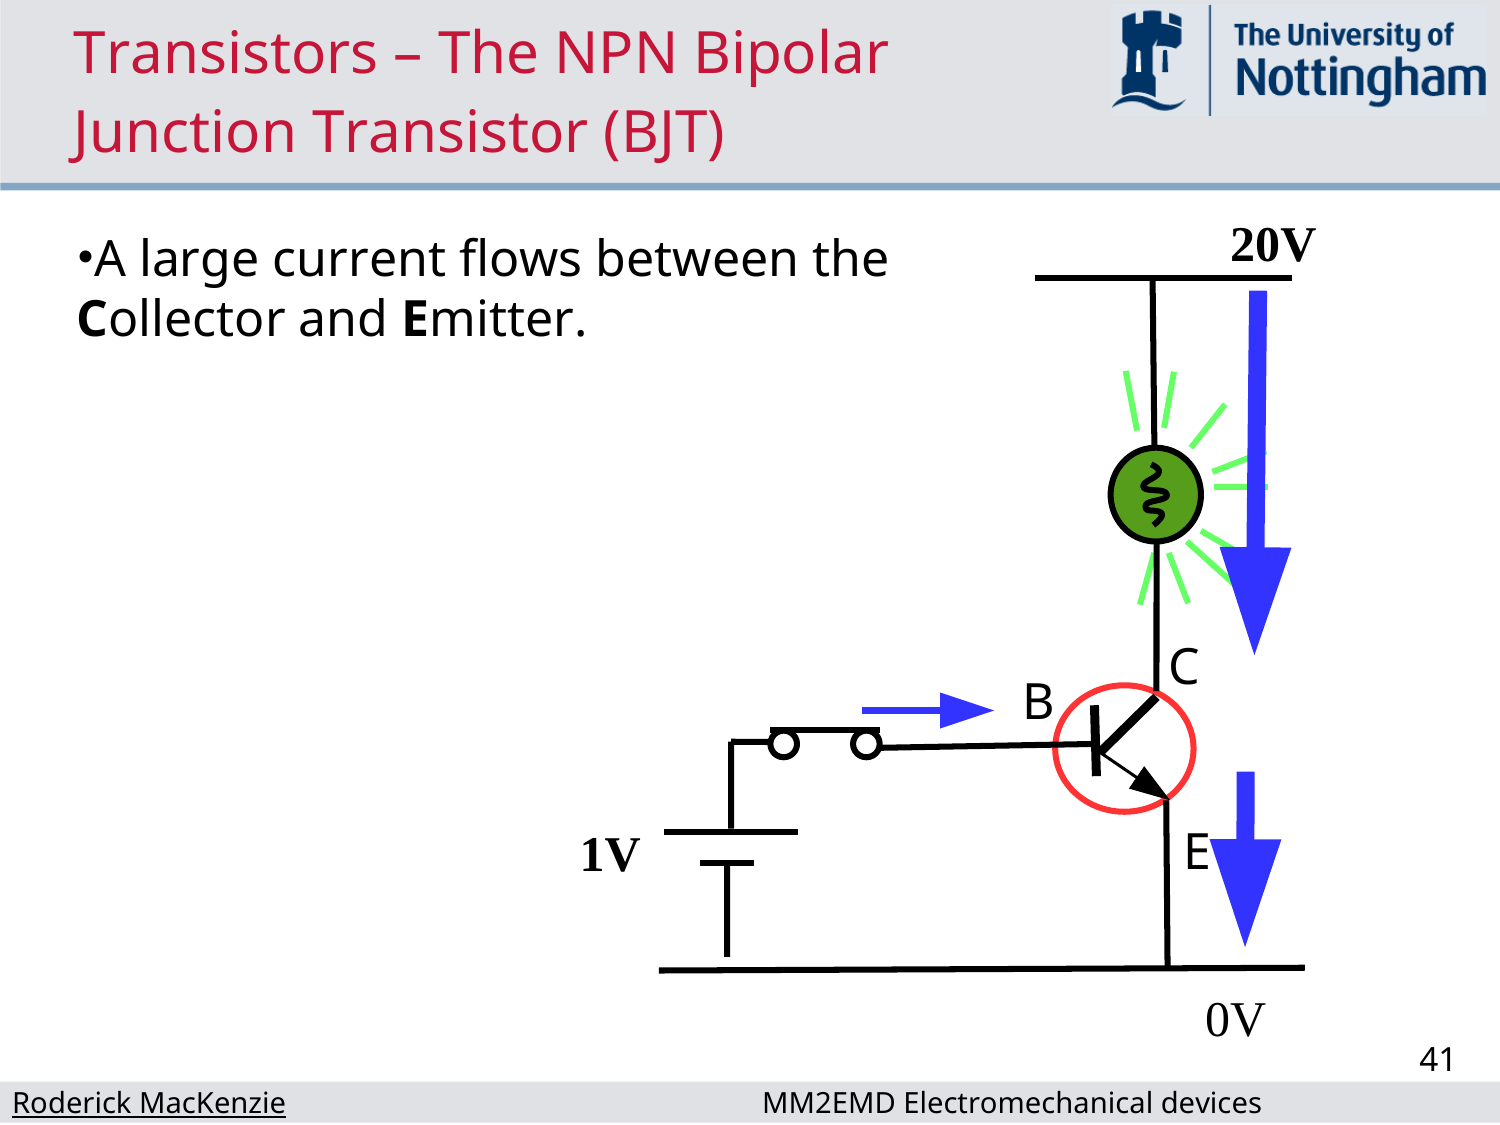

# Transistors – The NPN Bipolar Junction Transistor (BJT)
20V
A large current flows between the Collector and Emitter.
C
B
E
1V
0V